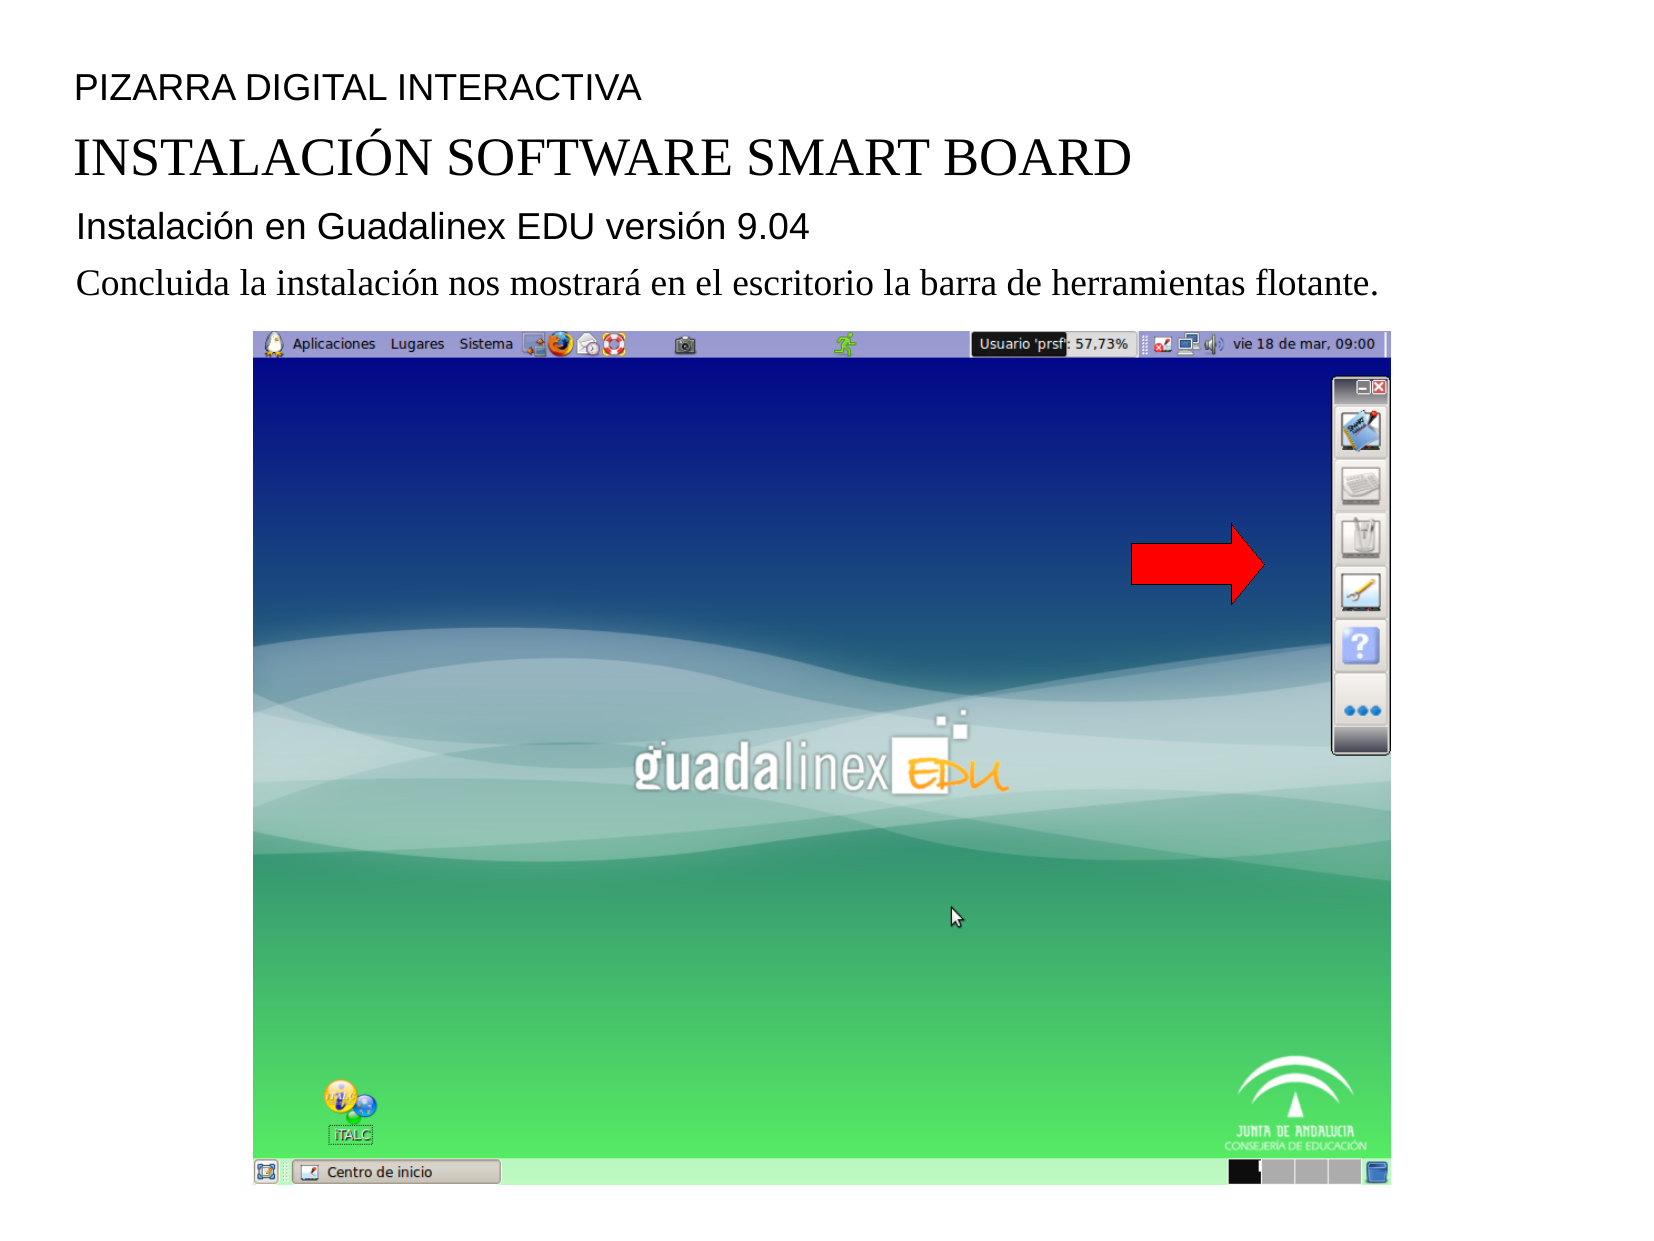

PIZARRA DIGITAL INTERACTIVA
INSTALACIÓN SOFTWARE SMART BOARD
Instalación en Guadalinex EDU versión 9.04
Concluida la instalación nos mostrará en el escritorio la barra de herramientas flotante.